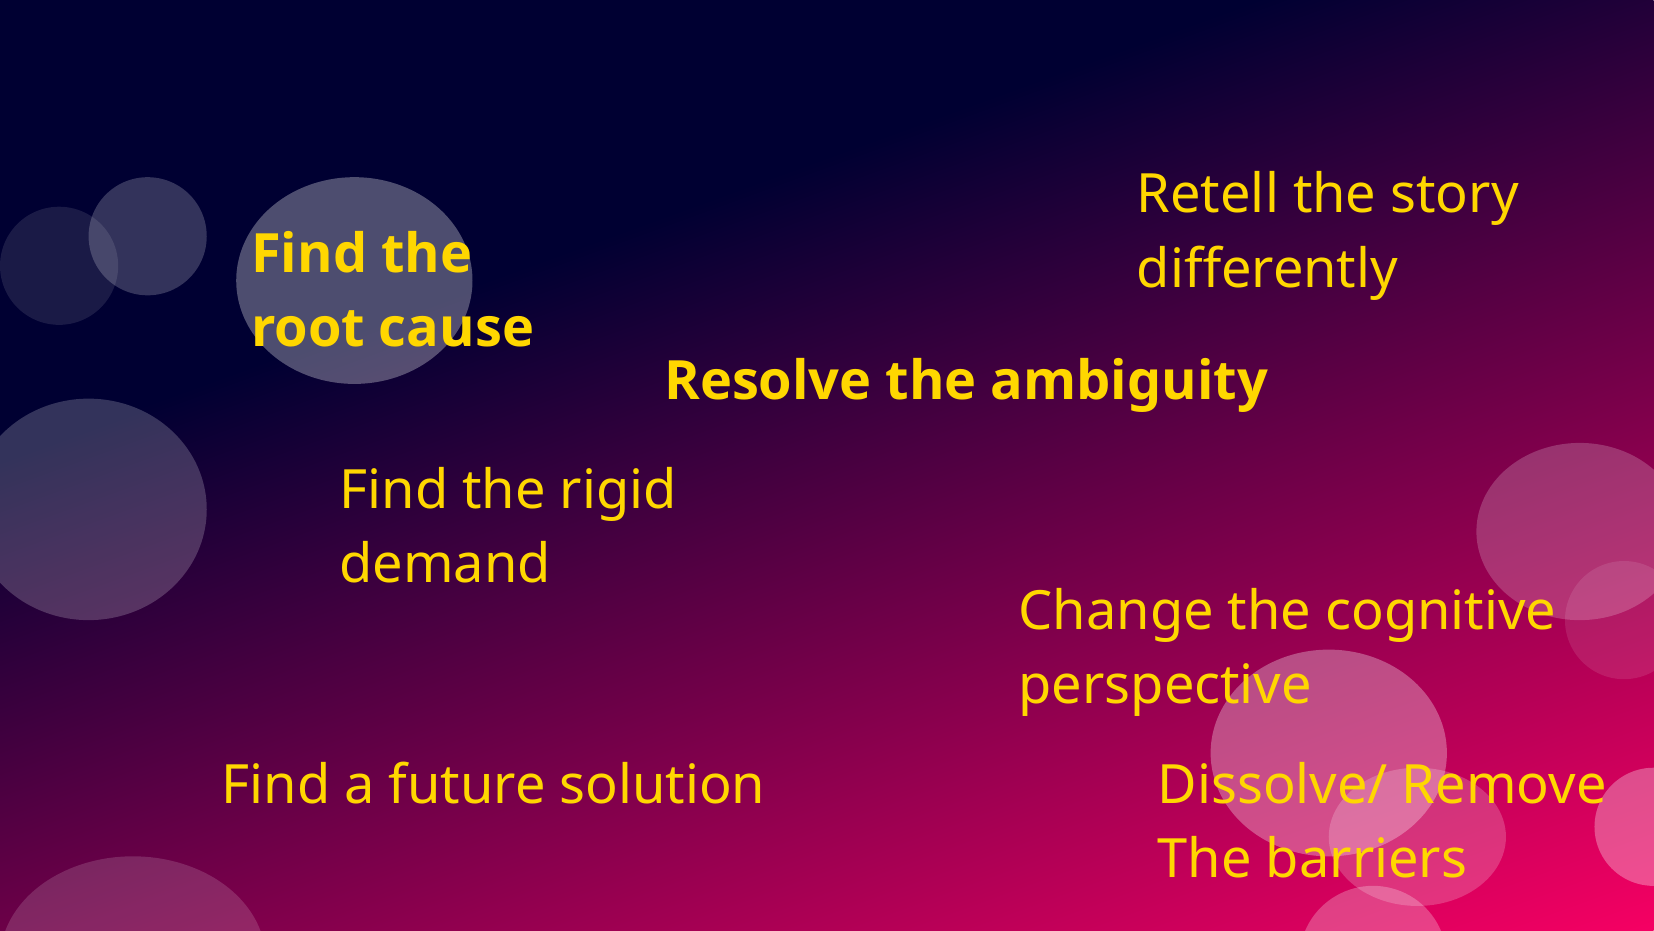

Retell the story differently
Find the root cause
Resolve the ambiguity
Find the rigid demand
Change the cognitive
perspective
Find a future solution
Dissolve/ Remove
The barriers